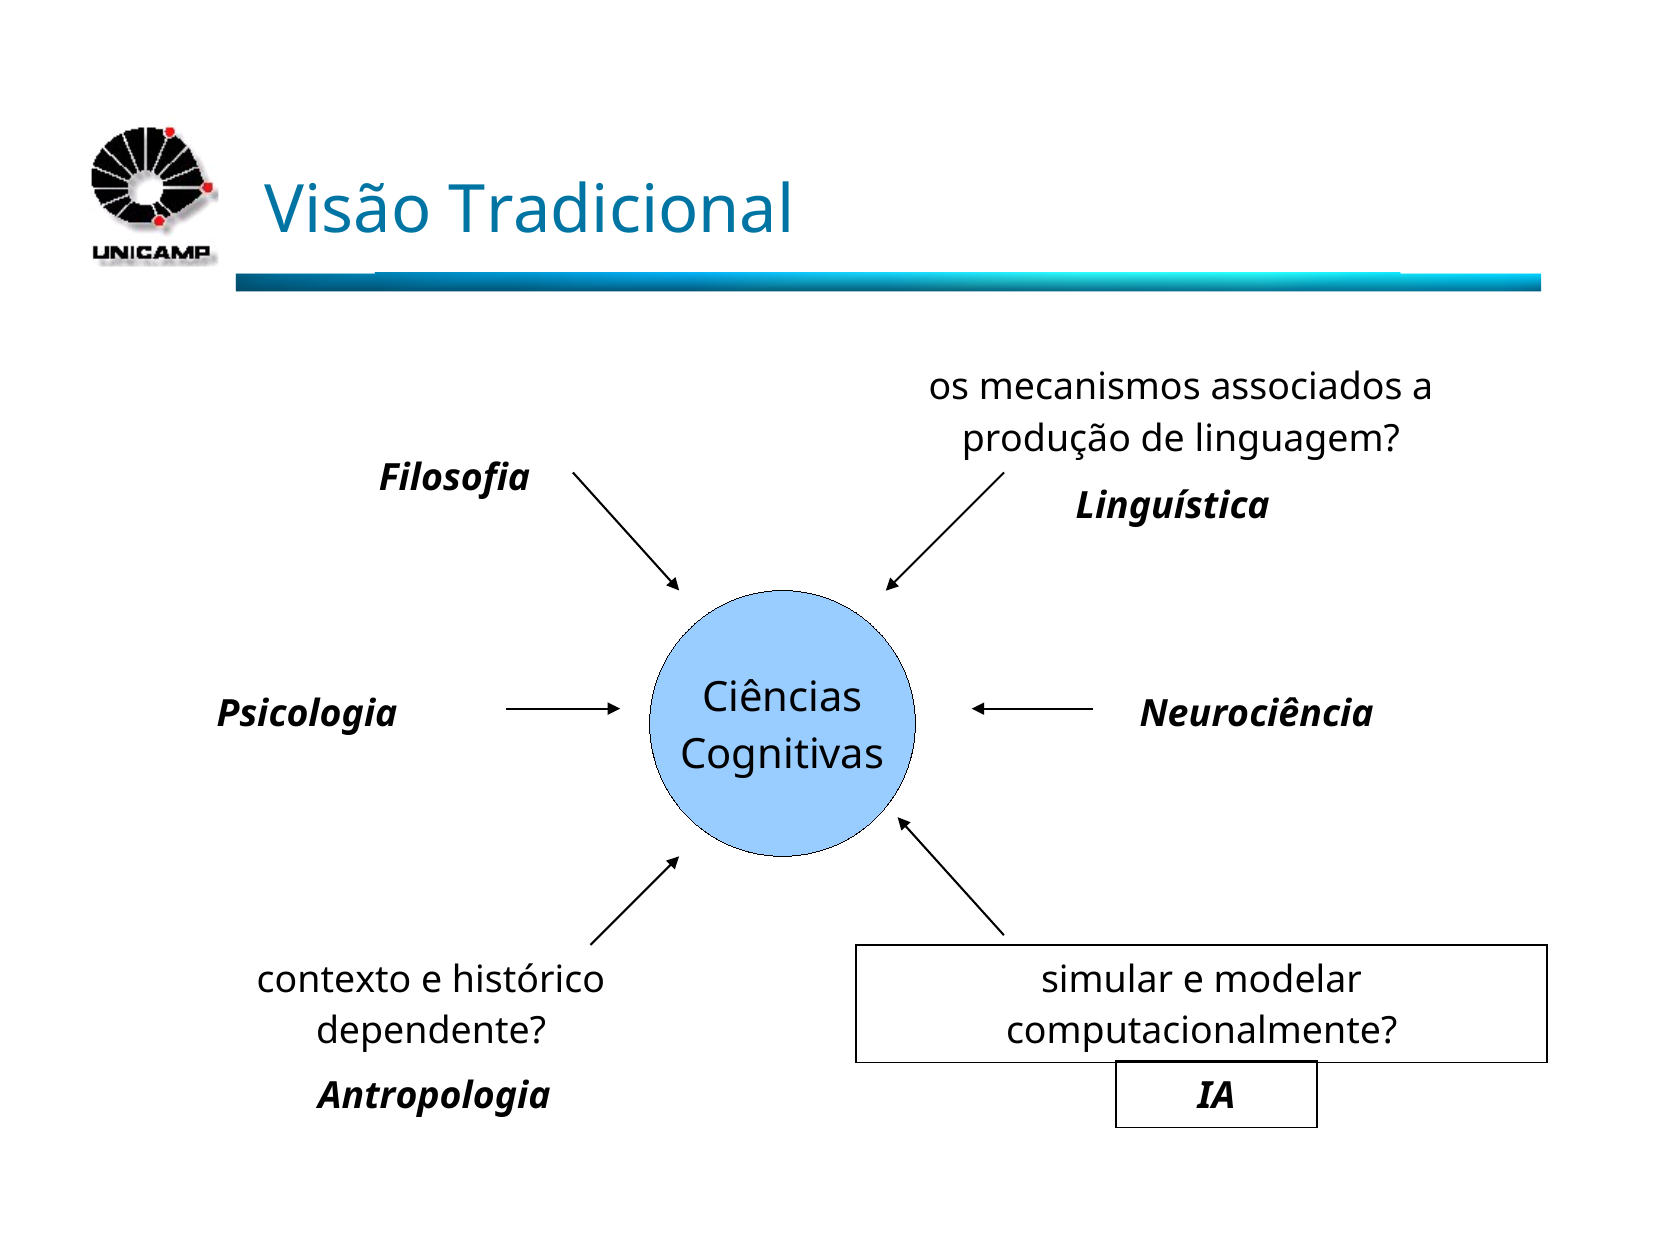

# Visão Tradicional
os mecanismos associados a produção de linguagem?
Filosofia
 Linguística
Ciências
Cognitivas
Psicologia
Neurociência
contexto e histórico dependente?
simular e modelar computacionalmente?
Antropologia
IA